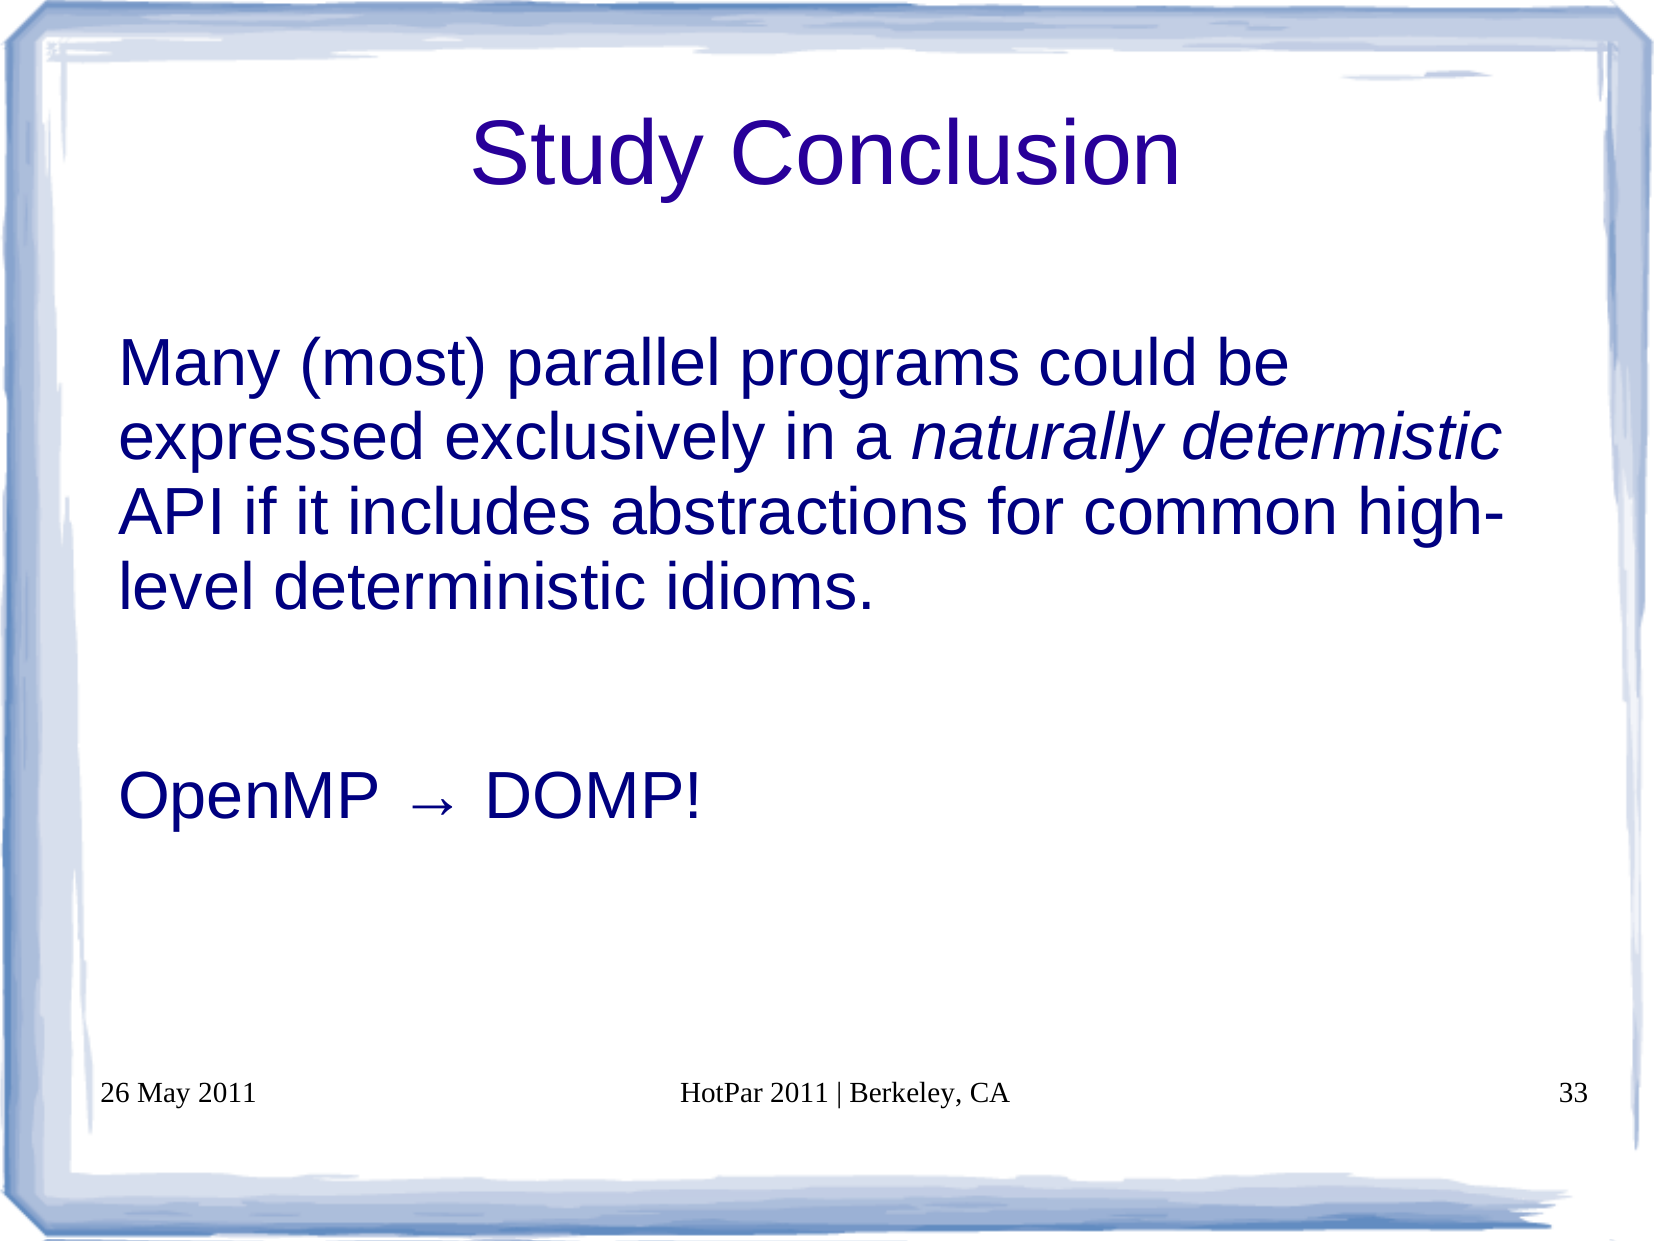

# Study Conclusion
Many (most) parallel programs could be expressed exclusively in a naturally determistic API if it includes abstractions for common high-level deterministic idioms.
OpenMP → DOMP!
26 May 2011
HotPar 2011 | Berkeley, CA
33